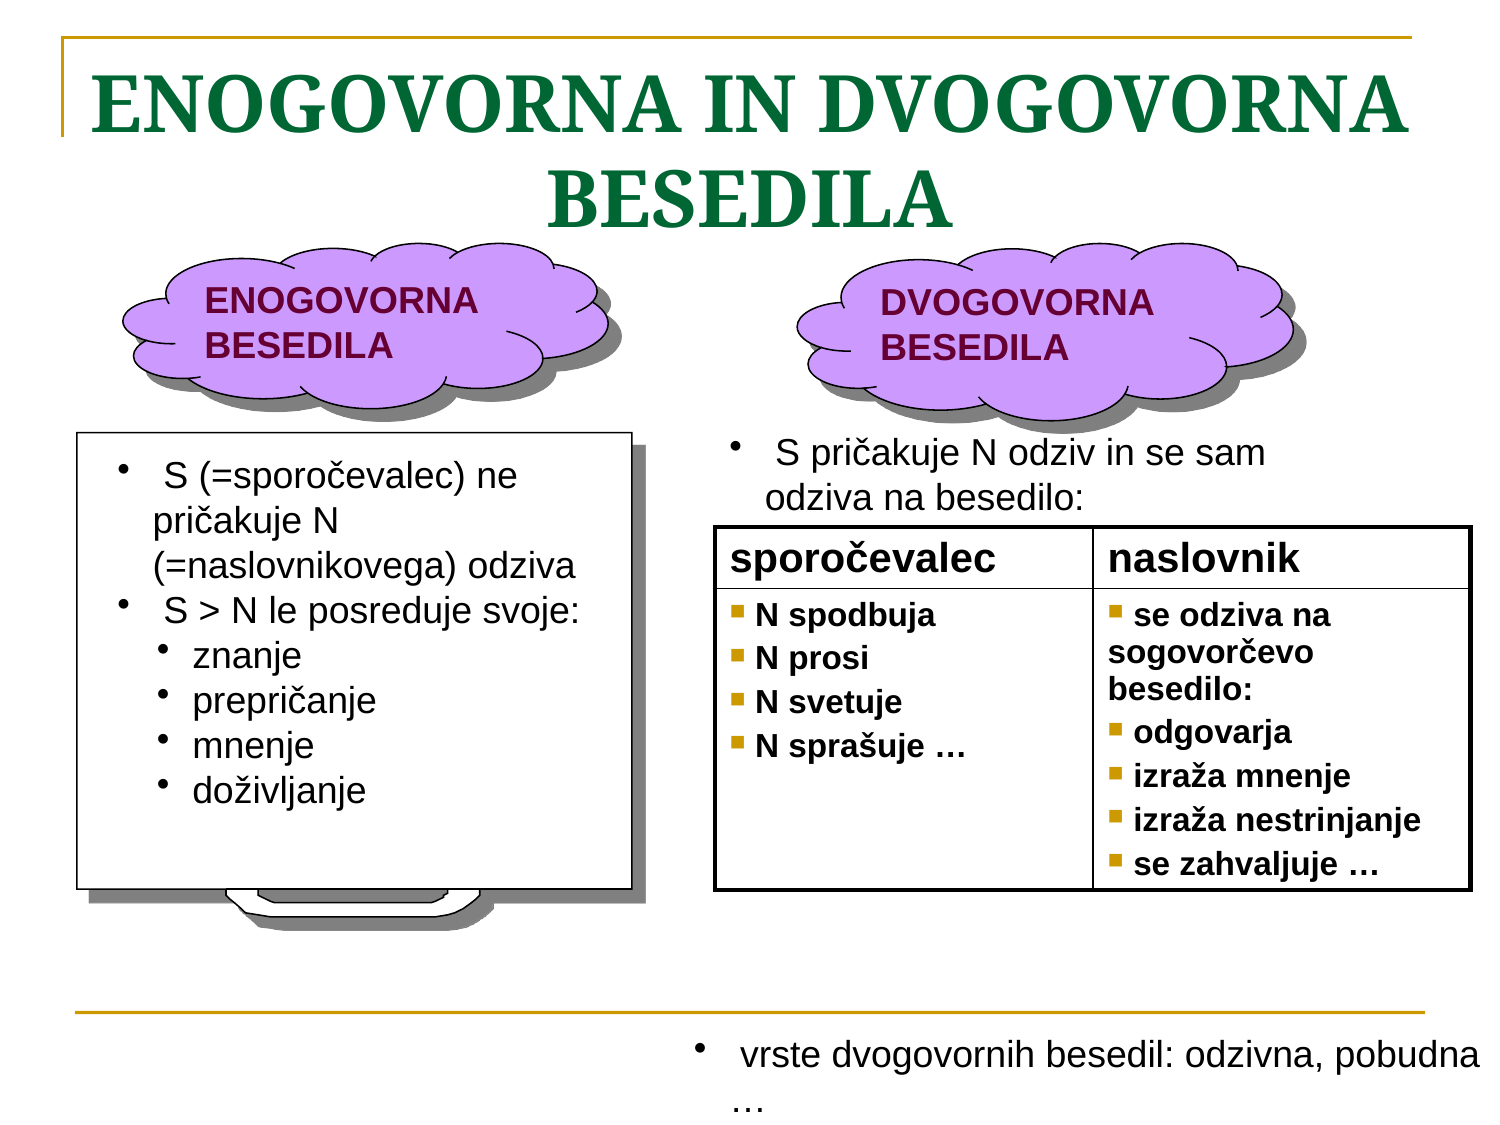

# ENOGOVORNA IN DVOGOVORNA BESEDILA
ENOGOVORNA BESEDILA
DVOGOVORNA BESEDILA
 S pričakuje N odziv in se sam odziva na besedilo:
 S (=sporočevalec) ne pričakuje N (=naslovnikovega) odziva
 S > N le posreduje svoje:
znanje
prepričanje
mnenje
doživljanje
| sporočevalec | naslovnik |
| --- | --- |
| N spodbuja N prosi N svetuje N sprašuje … | se odziva na sogovorčevo besedilo: odgovarja izraža mnenje izraža nestrinjanje se zahvaljuje … |
 vrste dvogovornih besedil: odzivna, pobudna …